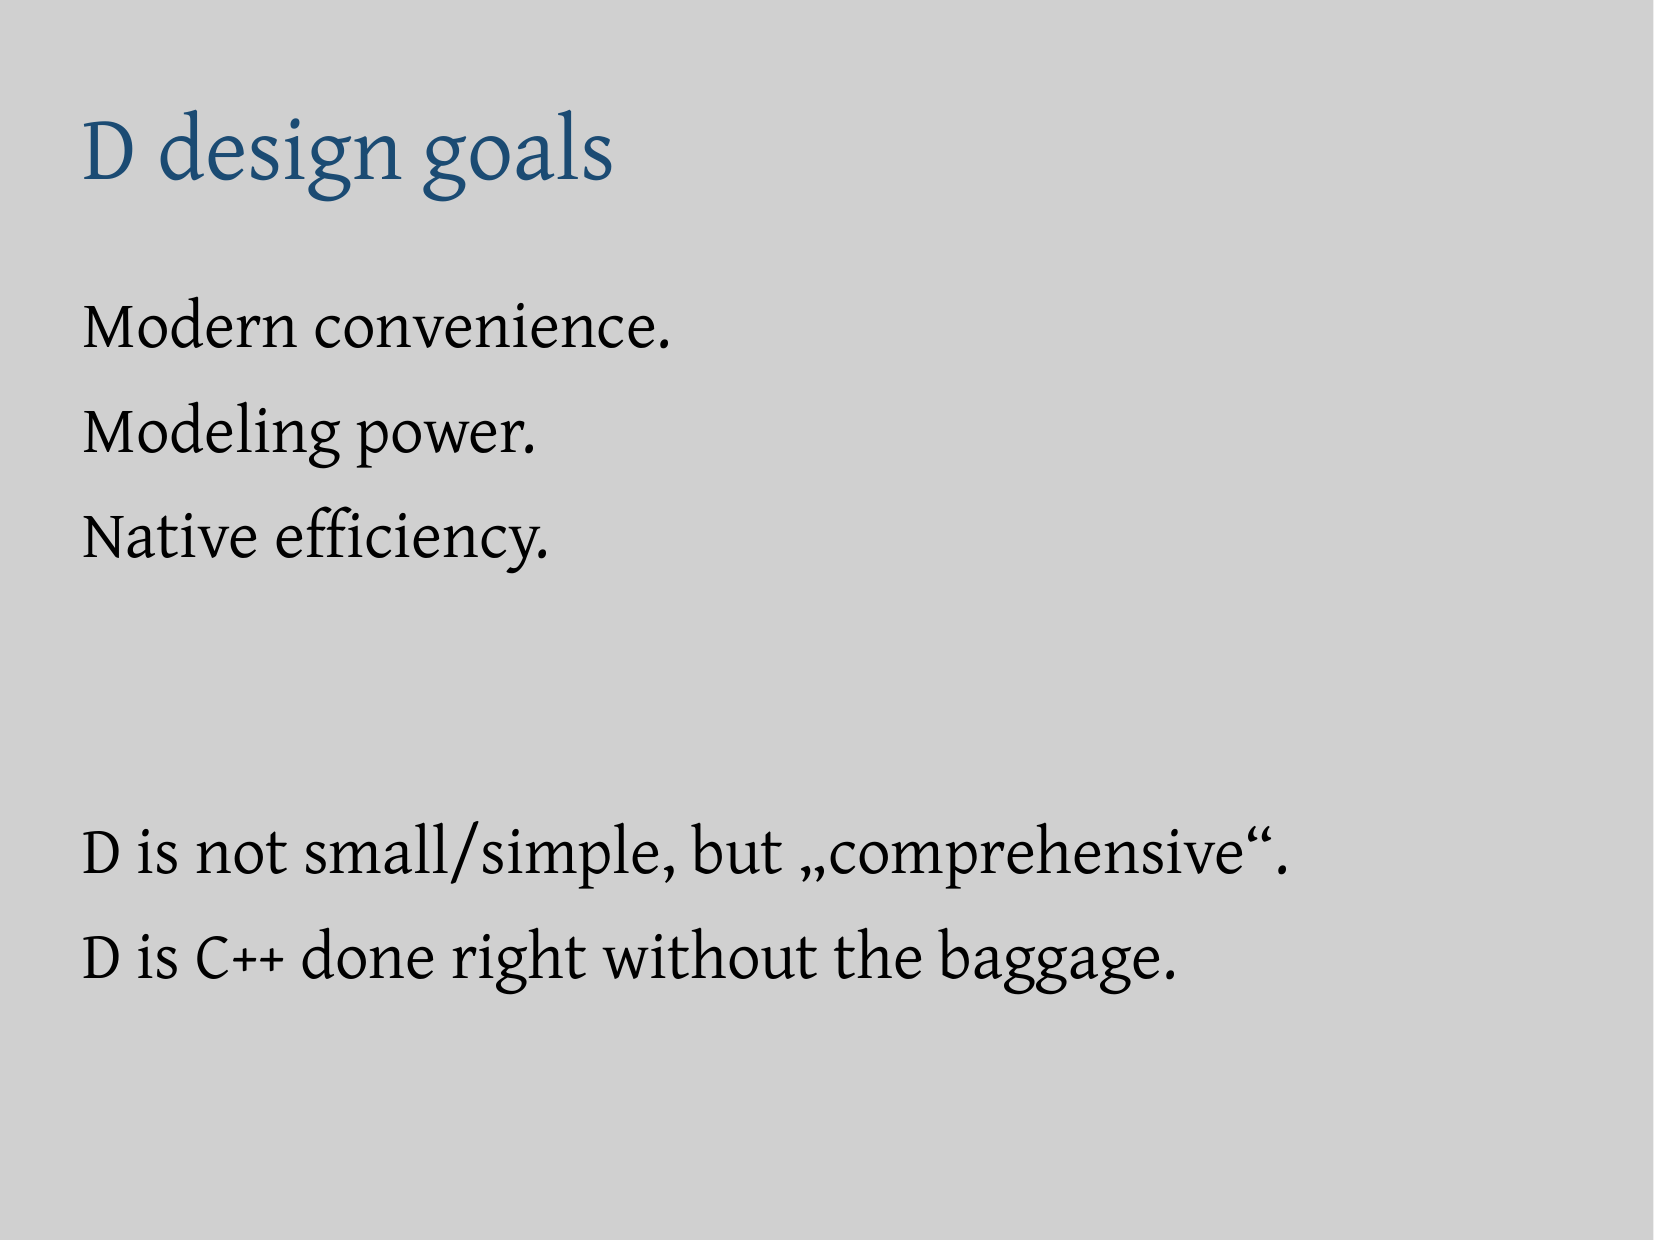

# D design goals
Modern convenience.
Modeling power.
Native efficiency.
D is not small/simple, but „comprehensive“.
D is C++ done right without the baggage.